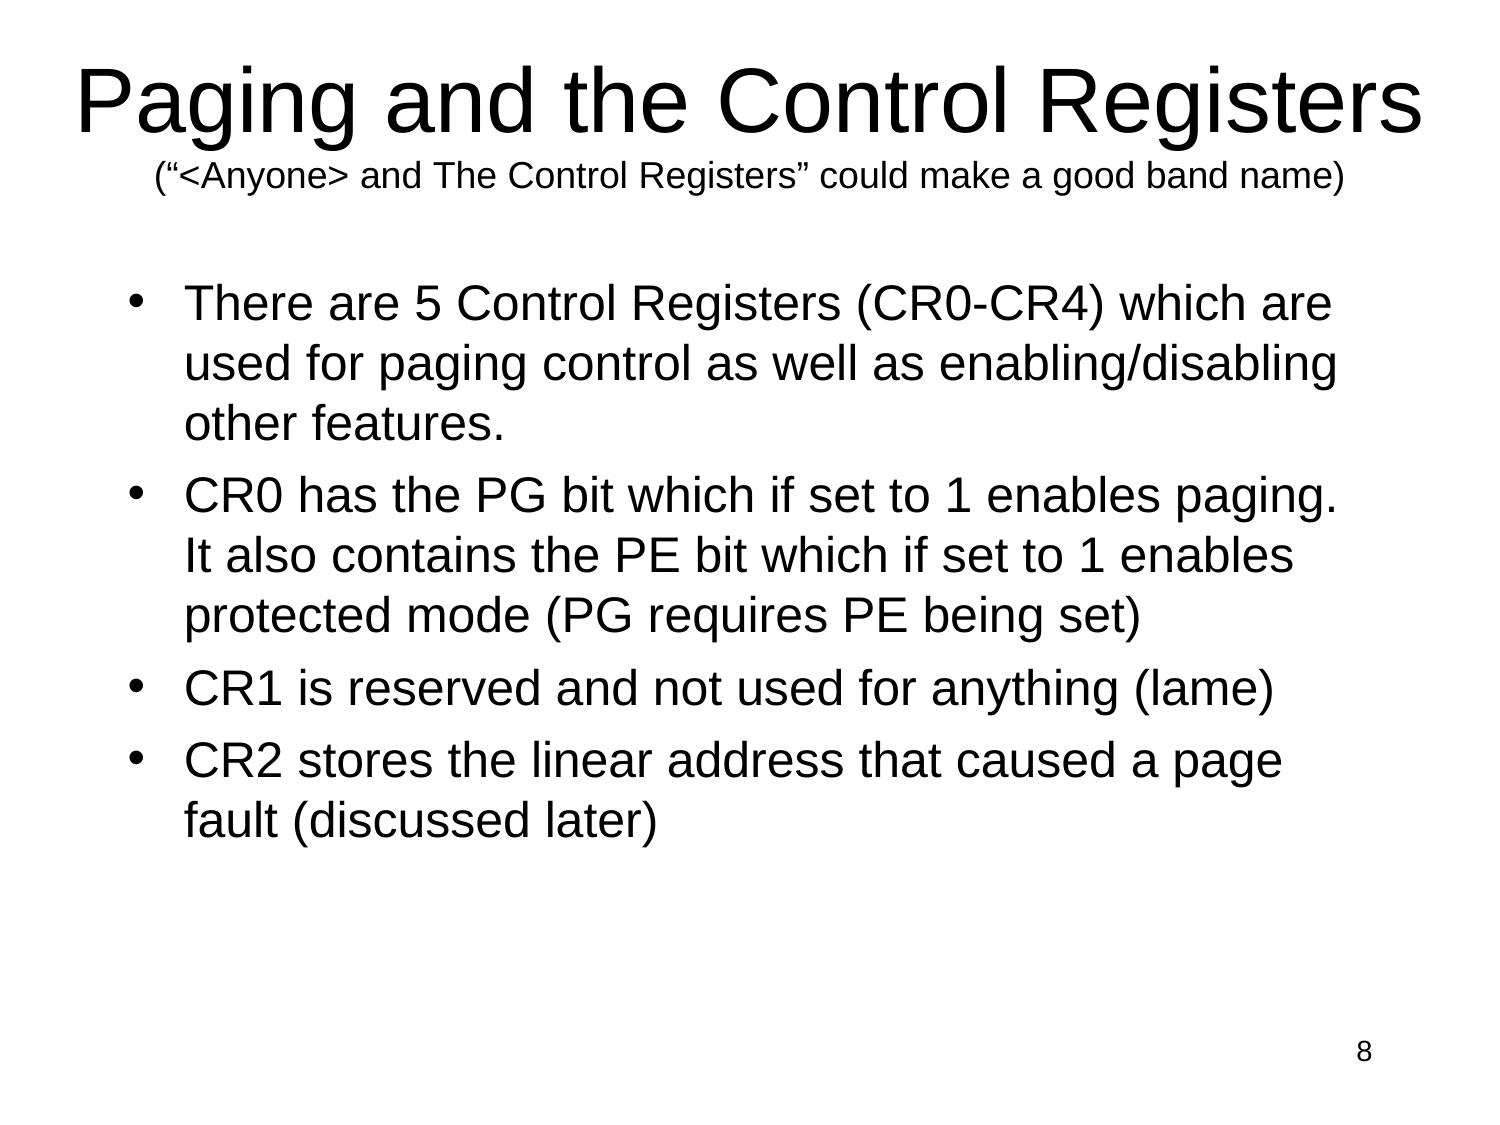

# Paging and the Control Registers (“<Anyone> and The Control Registers” could make a good band name)
There are 5 Control Registers (CR0-CR4) which are used for paging control as well as enabling/disabling other features.
CR0 has the PG bit which if set to 1 enables paging. It also contains the PE bit which if set to 1 enables protected mode (PG requires PE being set)
CR1 is reserved and not used for anything (lame)
CR2 stores the linear address that caused a page fault (discussed later)